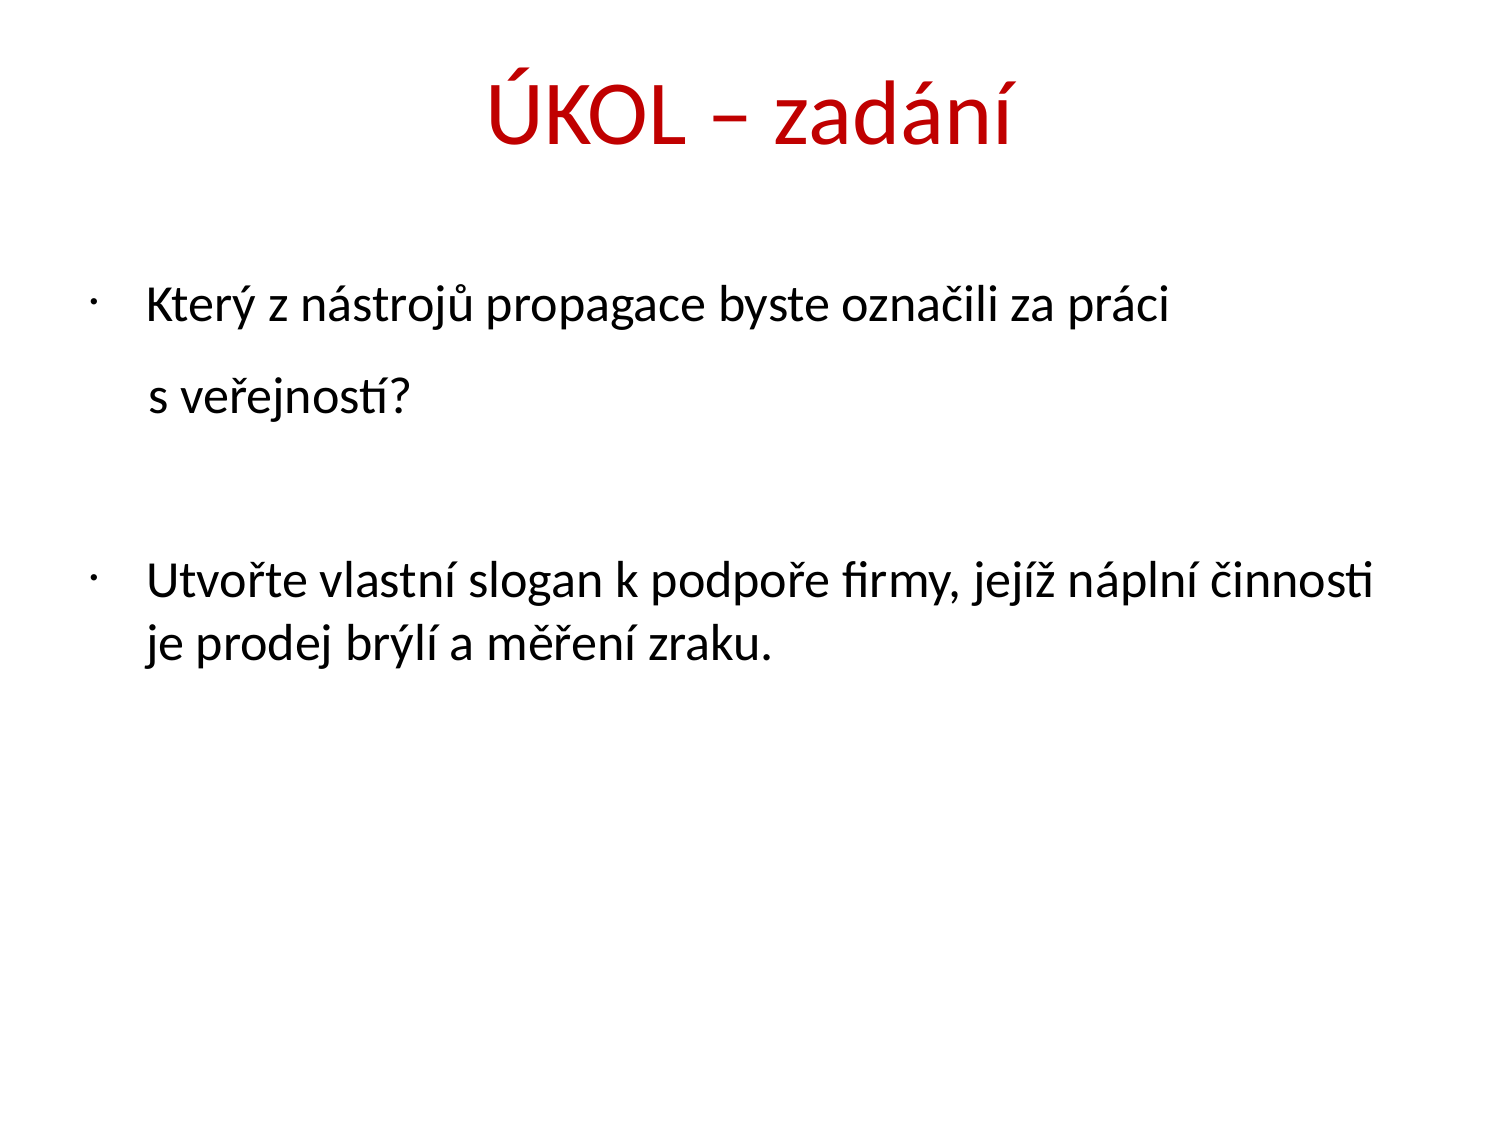

# ÚKOL – zadání
Který z nástrojů propagace byste označili za práci
 s veřejností?
Utvořte vlastní slogan k podpoře firmy, jejíž náplní činnosti je prodej brýlí a měření zraku.